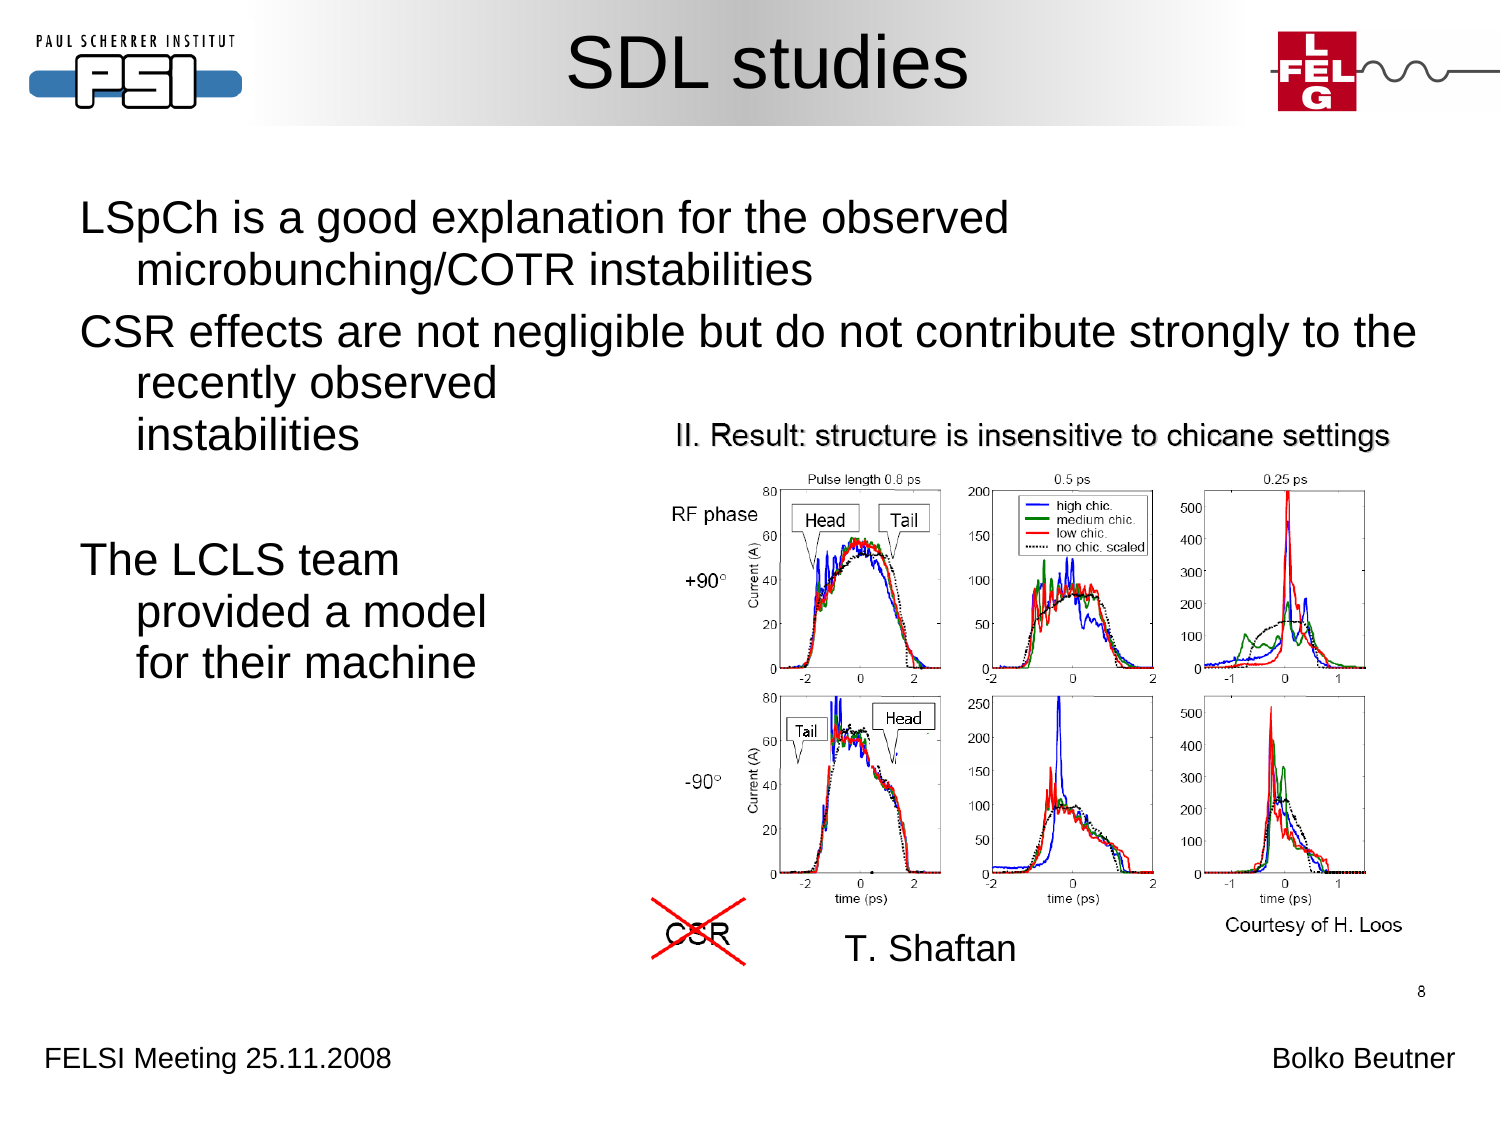

# SDL studies
LSpCh is a good explanation for the observed microbunching/COTR instabilities
CSR effects are not negligible but do not contribute strongly to the recently observed
instabilities
The LCLS team
provided a model
for their machine
T. Shaftan
FELSI Meeting 25.11.2008
Bolko Beutner